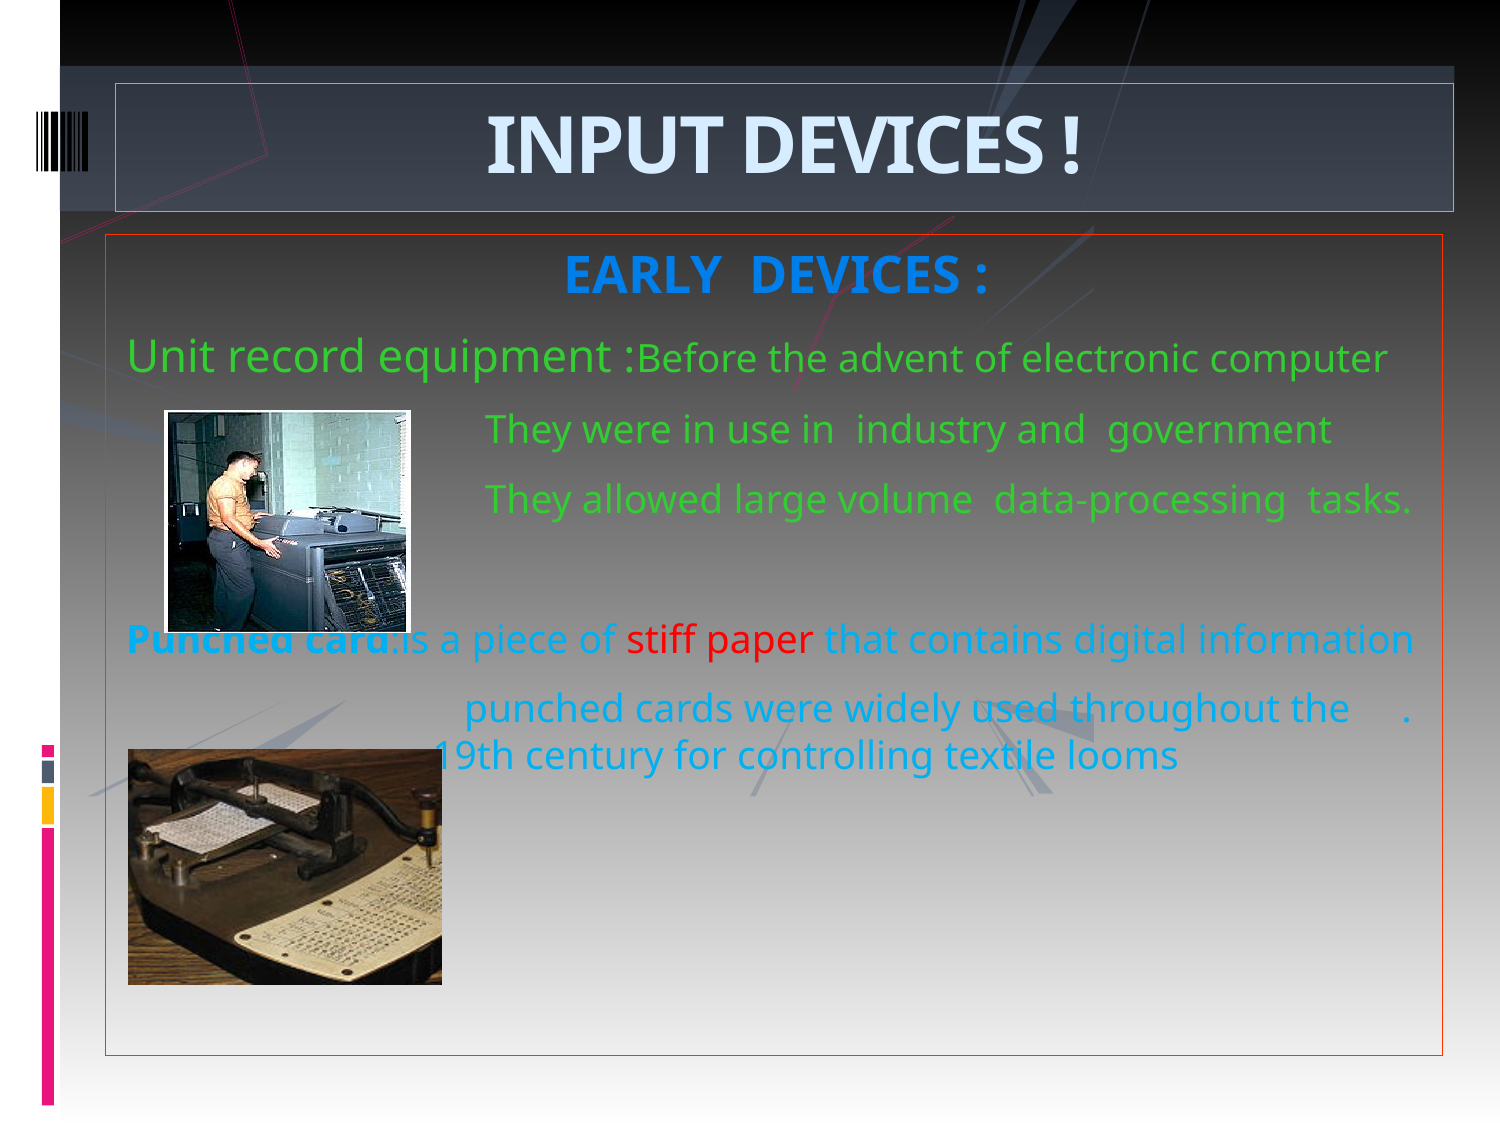

INPUT DEVICES !
# EARLY DEVICES :
Unit record equipment :Before the advent of electronic computer
 They were in use in industry and government
 They allowed large volume data-processing tasks.
Punched card:is a piece of stiff paper that contains digital information
 punched cards were widely used throughout the . 19th century for controlling textile looms